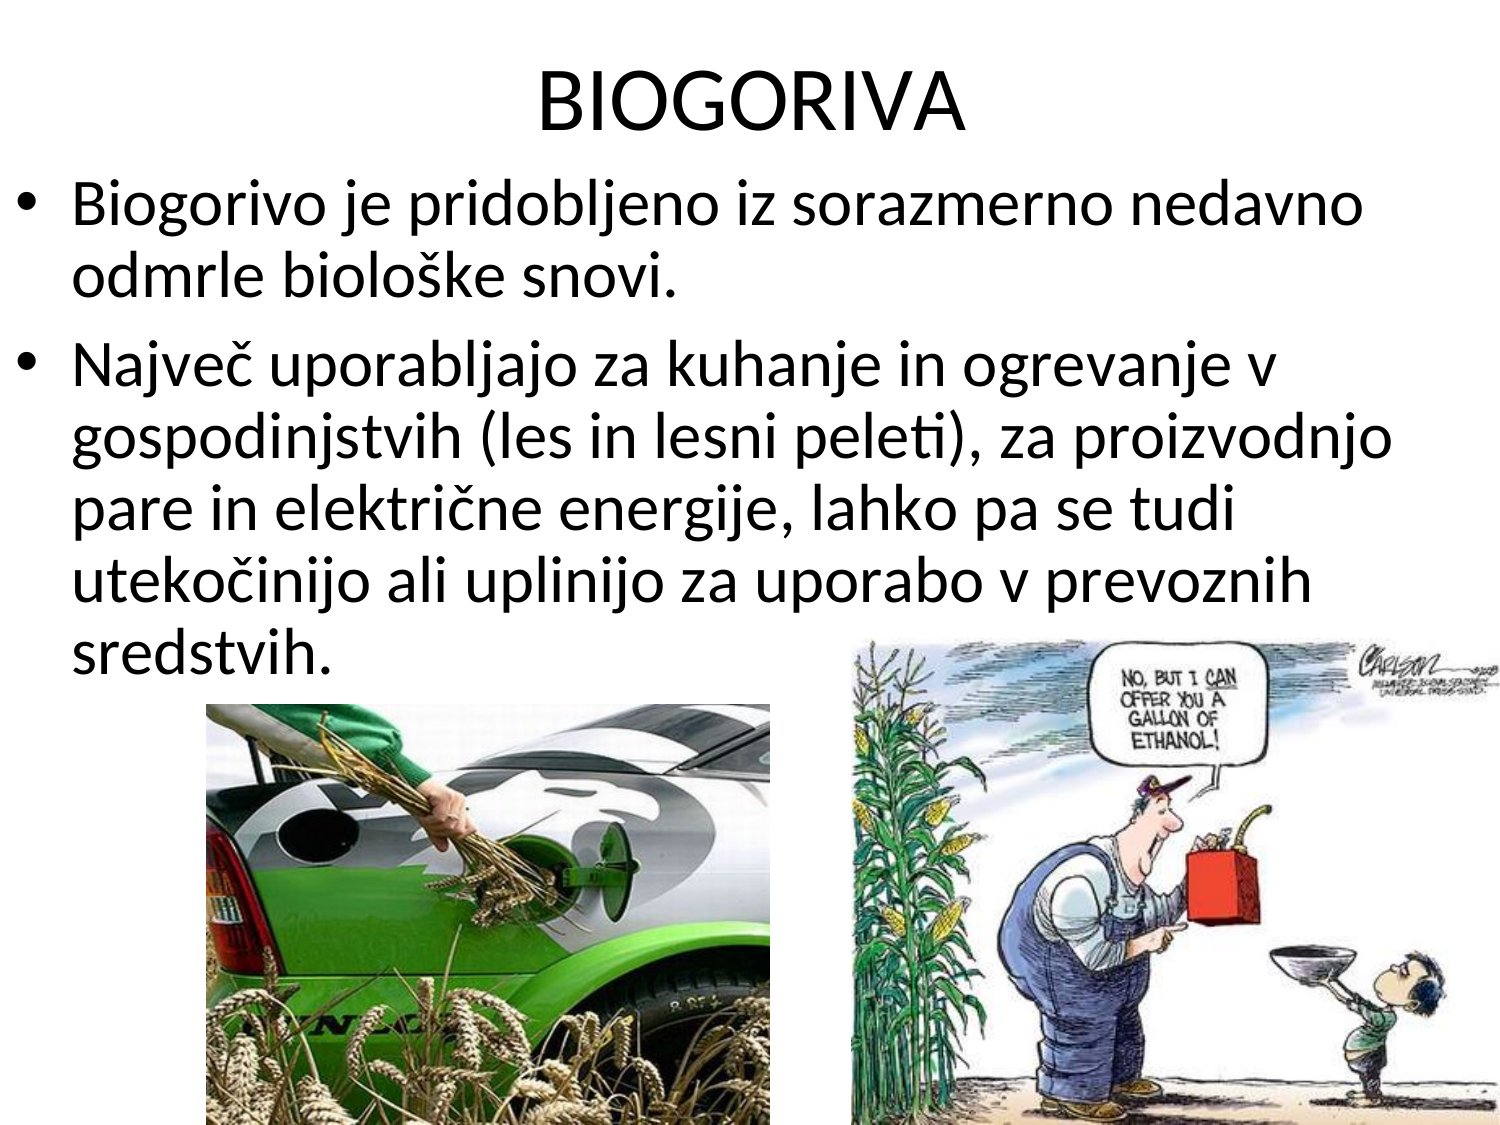

BIOGORIVA
Biogorivo je pridobljeno iz sorazmerno nedavno odmrle biološke snovi.
Največ uporabljajo za kuhanje in ogrevanje v gospodinjstvih (les in lesni peleti), za proizvodnjo pare in električne energije, lahko pa se tudi utekočinijo ali uplinijo za uporabo v prevoznih sredstvih.